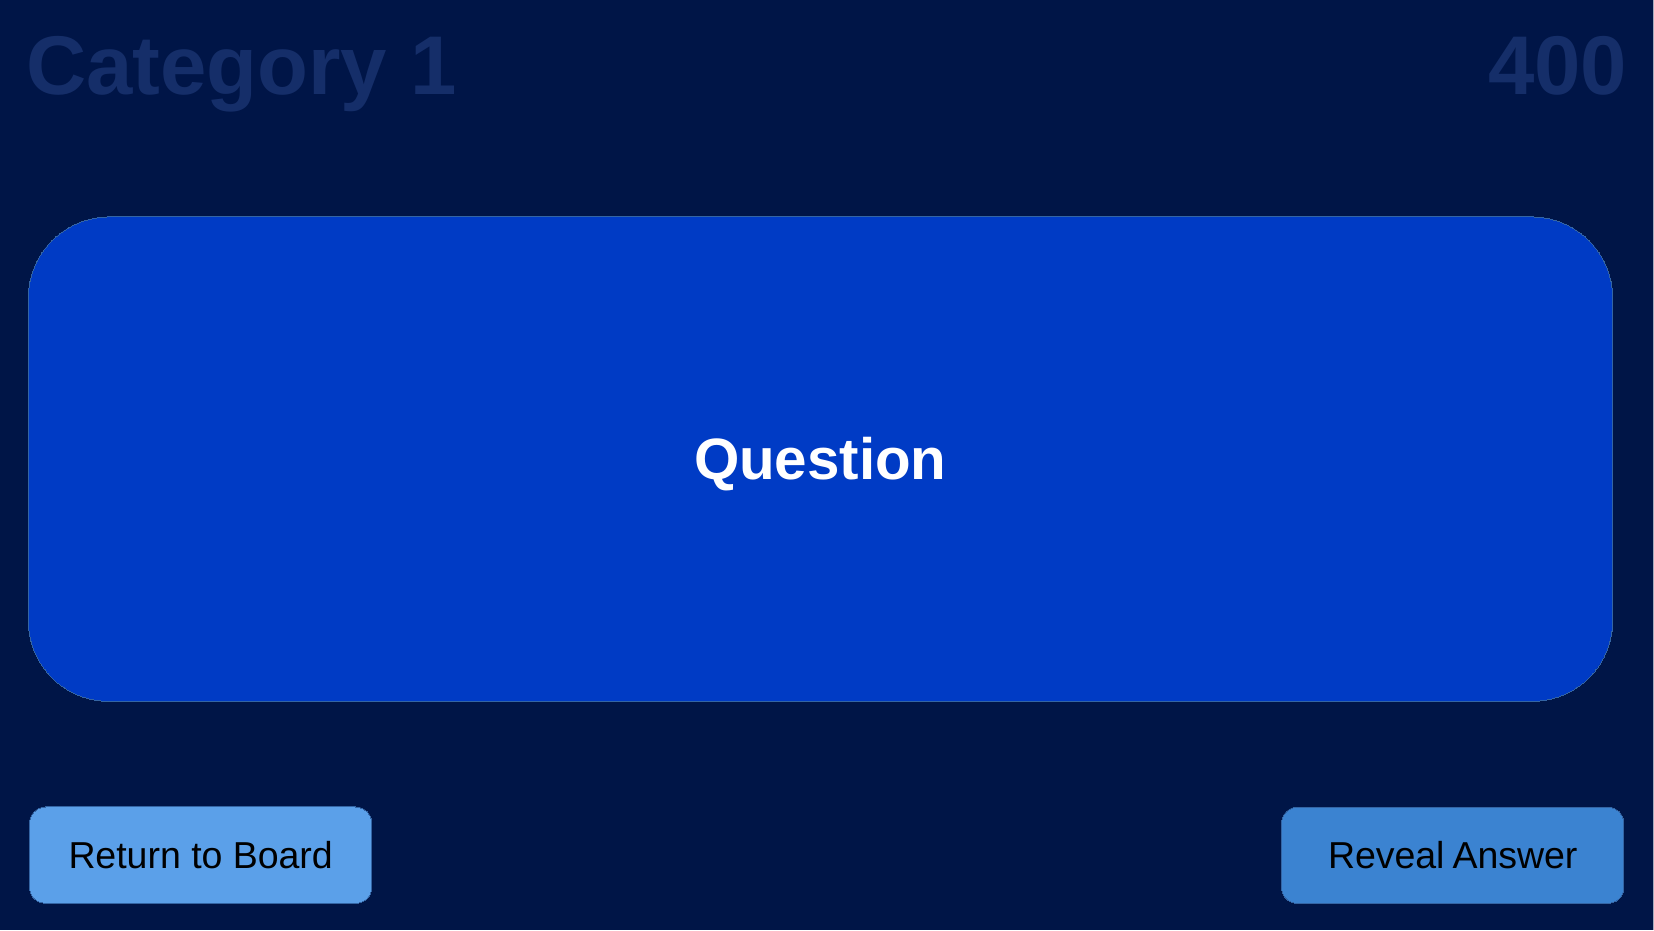

Category 1
400
Question
Return to Board
Reveal Answer